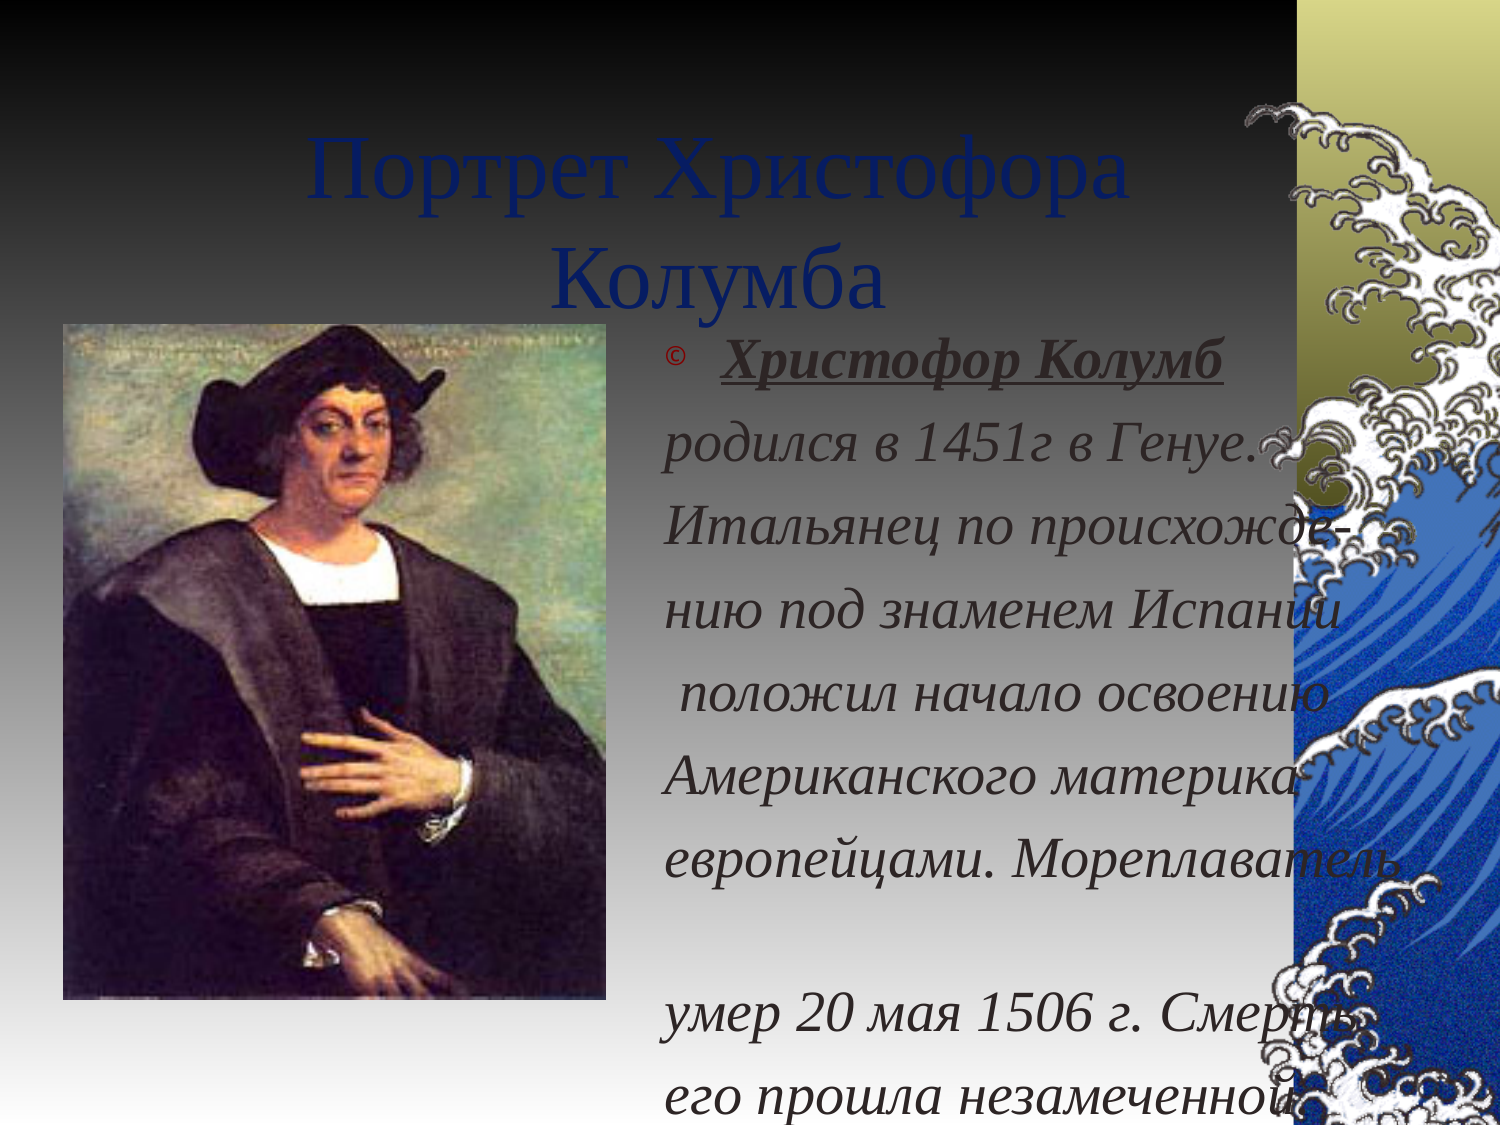

# Портрет Христофора Колумба
Христофор Колумб
родился в 1451г в Генуе.
Итальянец по происхожде-
нию под знаменем Испании
 положил начало освоению
Американского материка
европейцами. Мореплаватель
умер 20 мая 1506 г. Смерть
его прошла незамеченной.